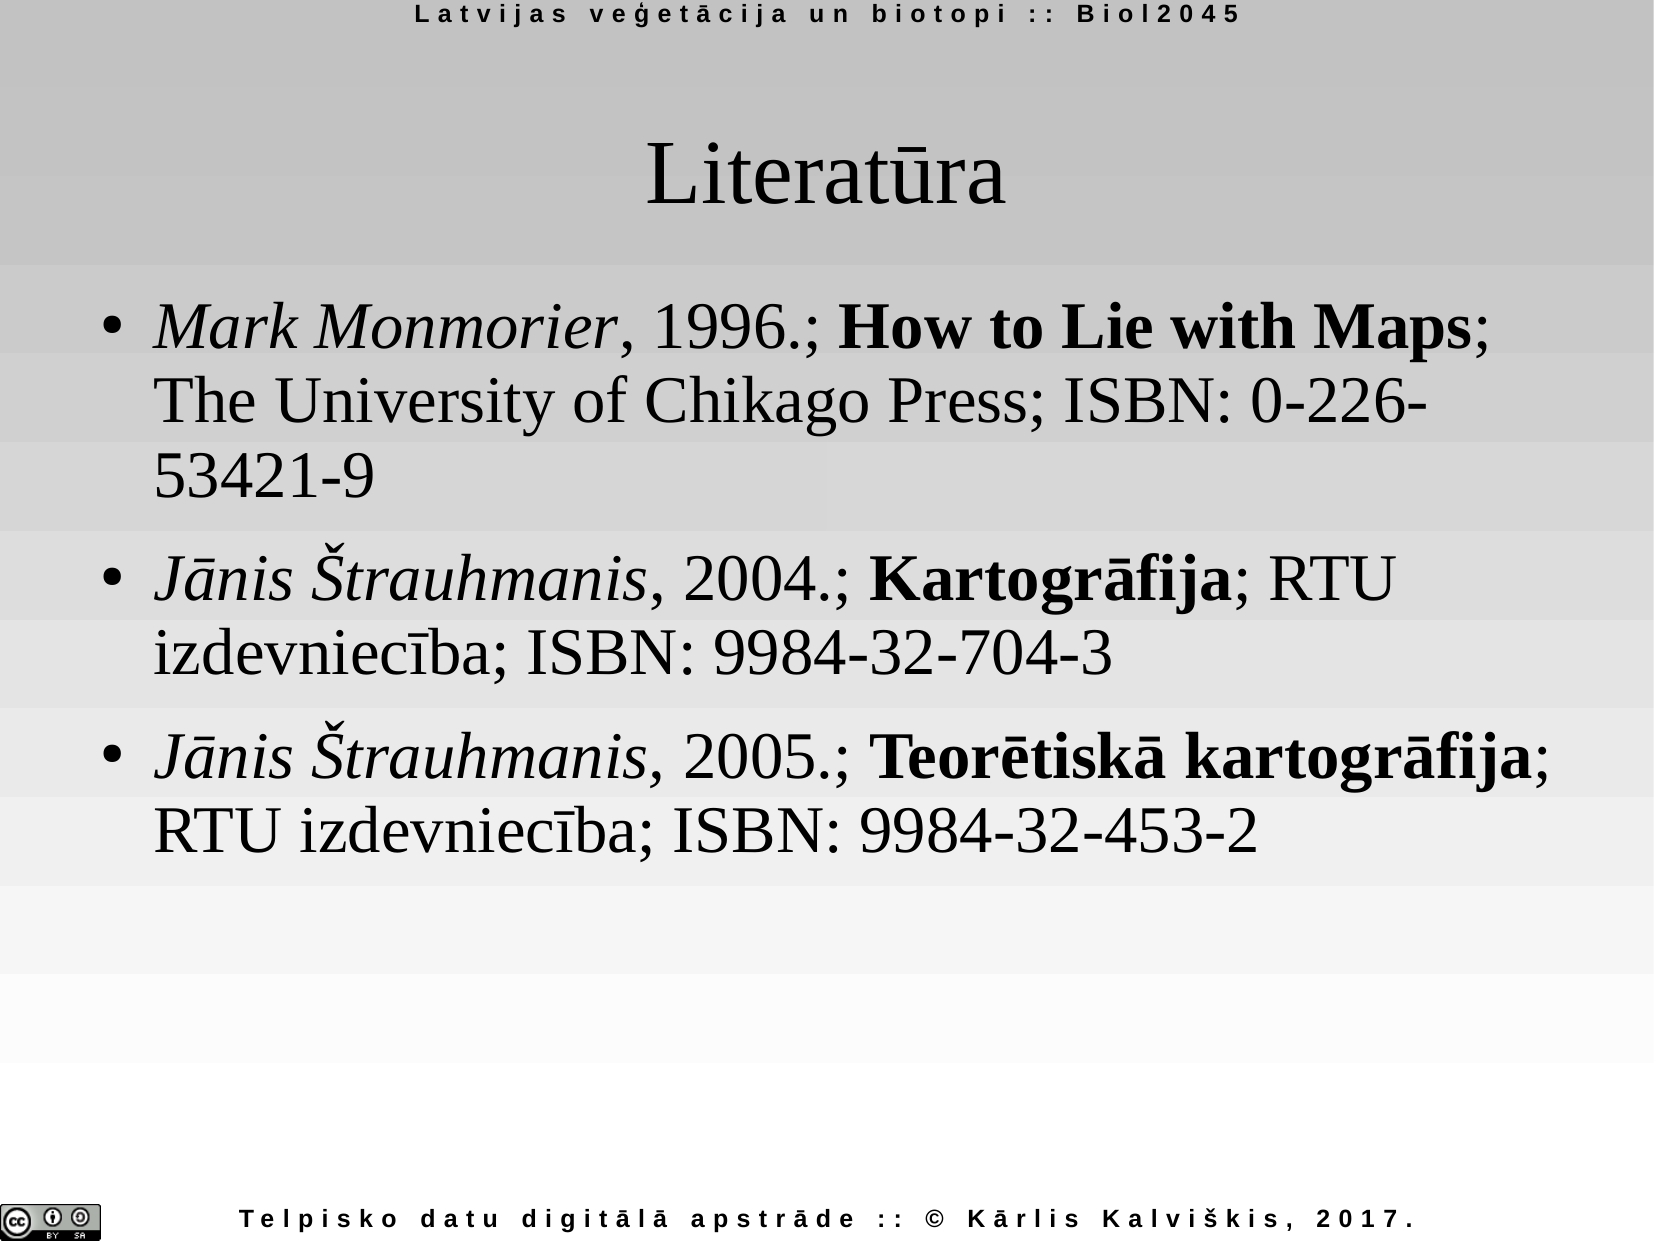

# Literatūra
Mark Monmorier, 1996.; How to Lie with Maps; The University of Chikago Press; ISBN: 0-226-53421-9
Jānis Štrauhmanis, 2004.; Kartogrāfija; RTU izdevniecība; ISBN: 9984-32-704-3
Jānis Štrauhmanis, 2005.; Teorētiskā kartogrāfija; RTU izdevniecība; ISBN: 9984-32-453-2